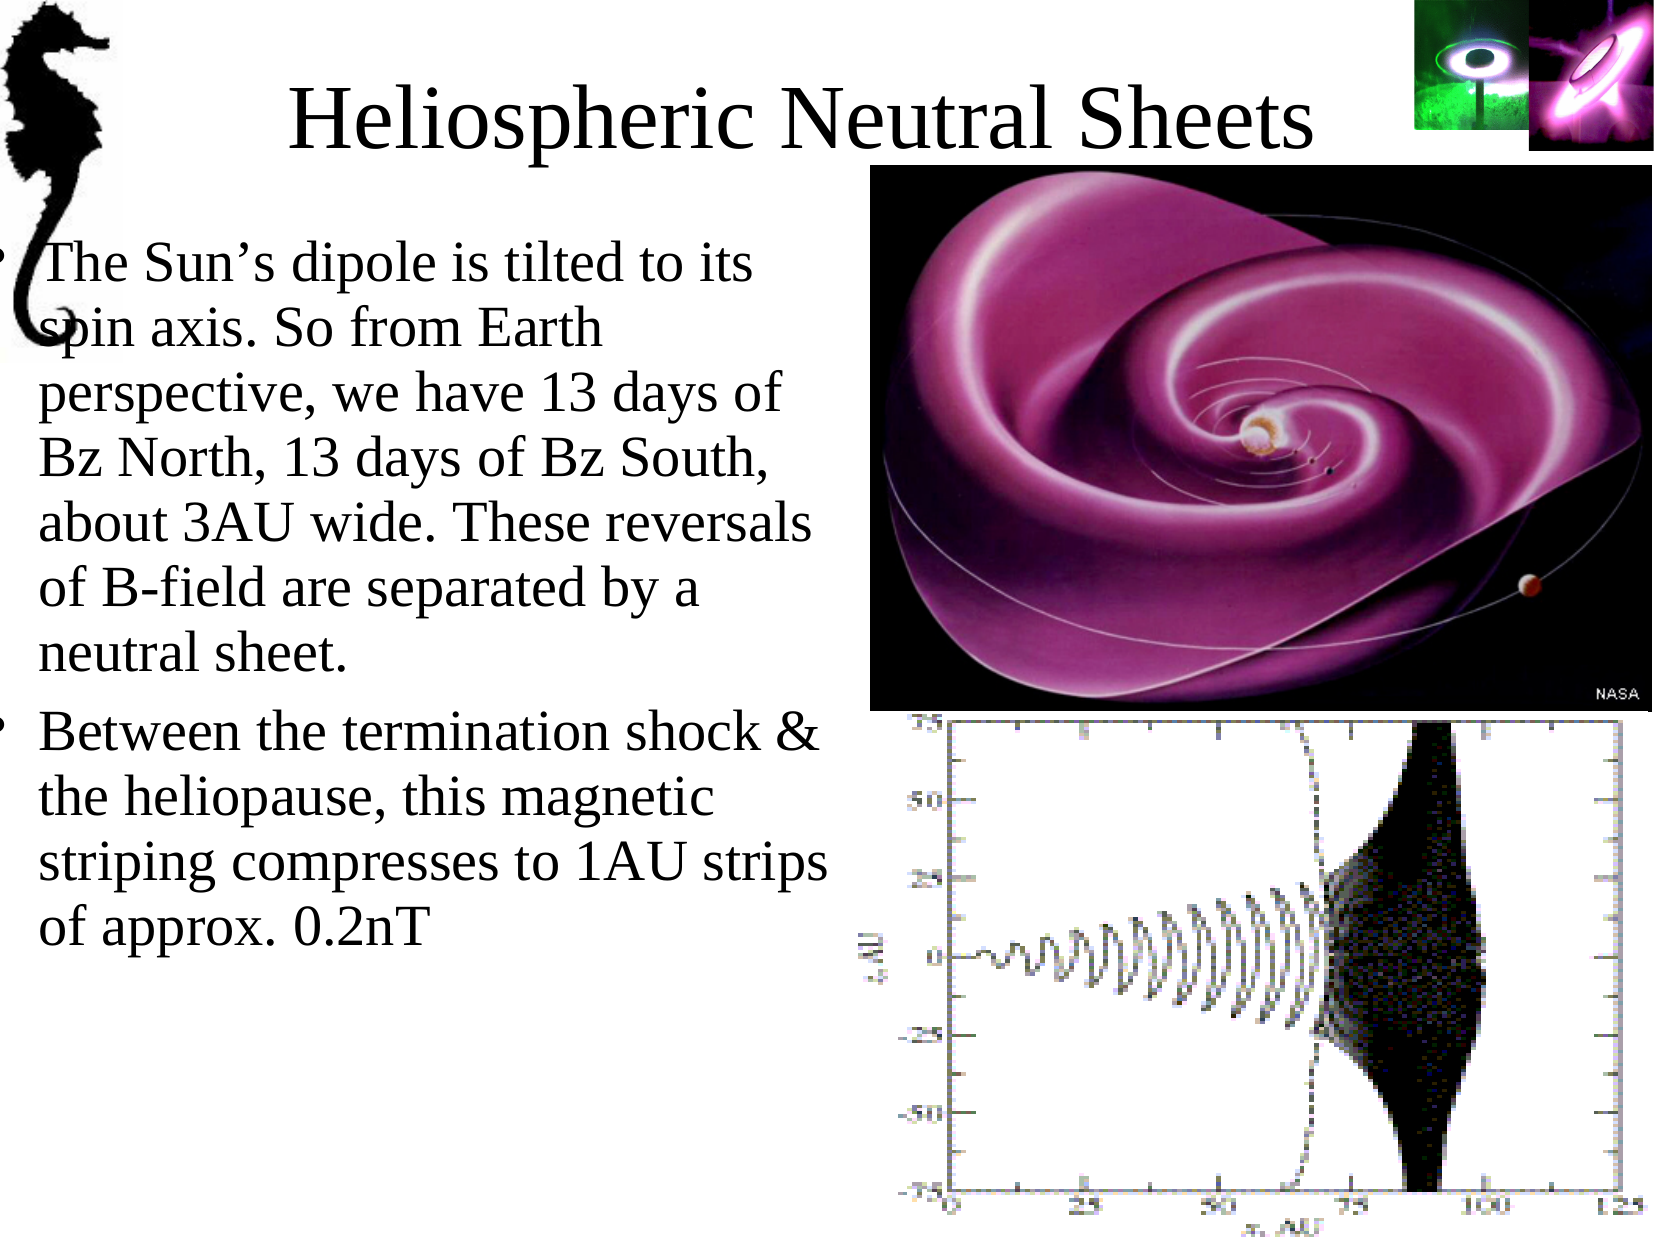

# Heliospheric Neutral Sheets
The Sun’s dipole is tilted to its spin axis. So from Earth perspective, we have 13 days of Bz North, 13 days of Bz South, about 3AU wide. These reversals of B-field are separated by a neutral sheet.
Between the termination shock & the heliopause, this magnetic striping compresses to 1AU strips of approx. 0.2nT